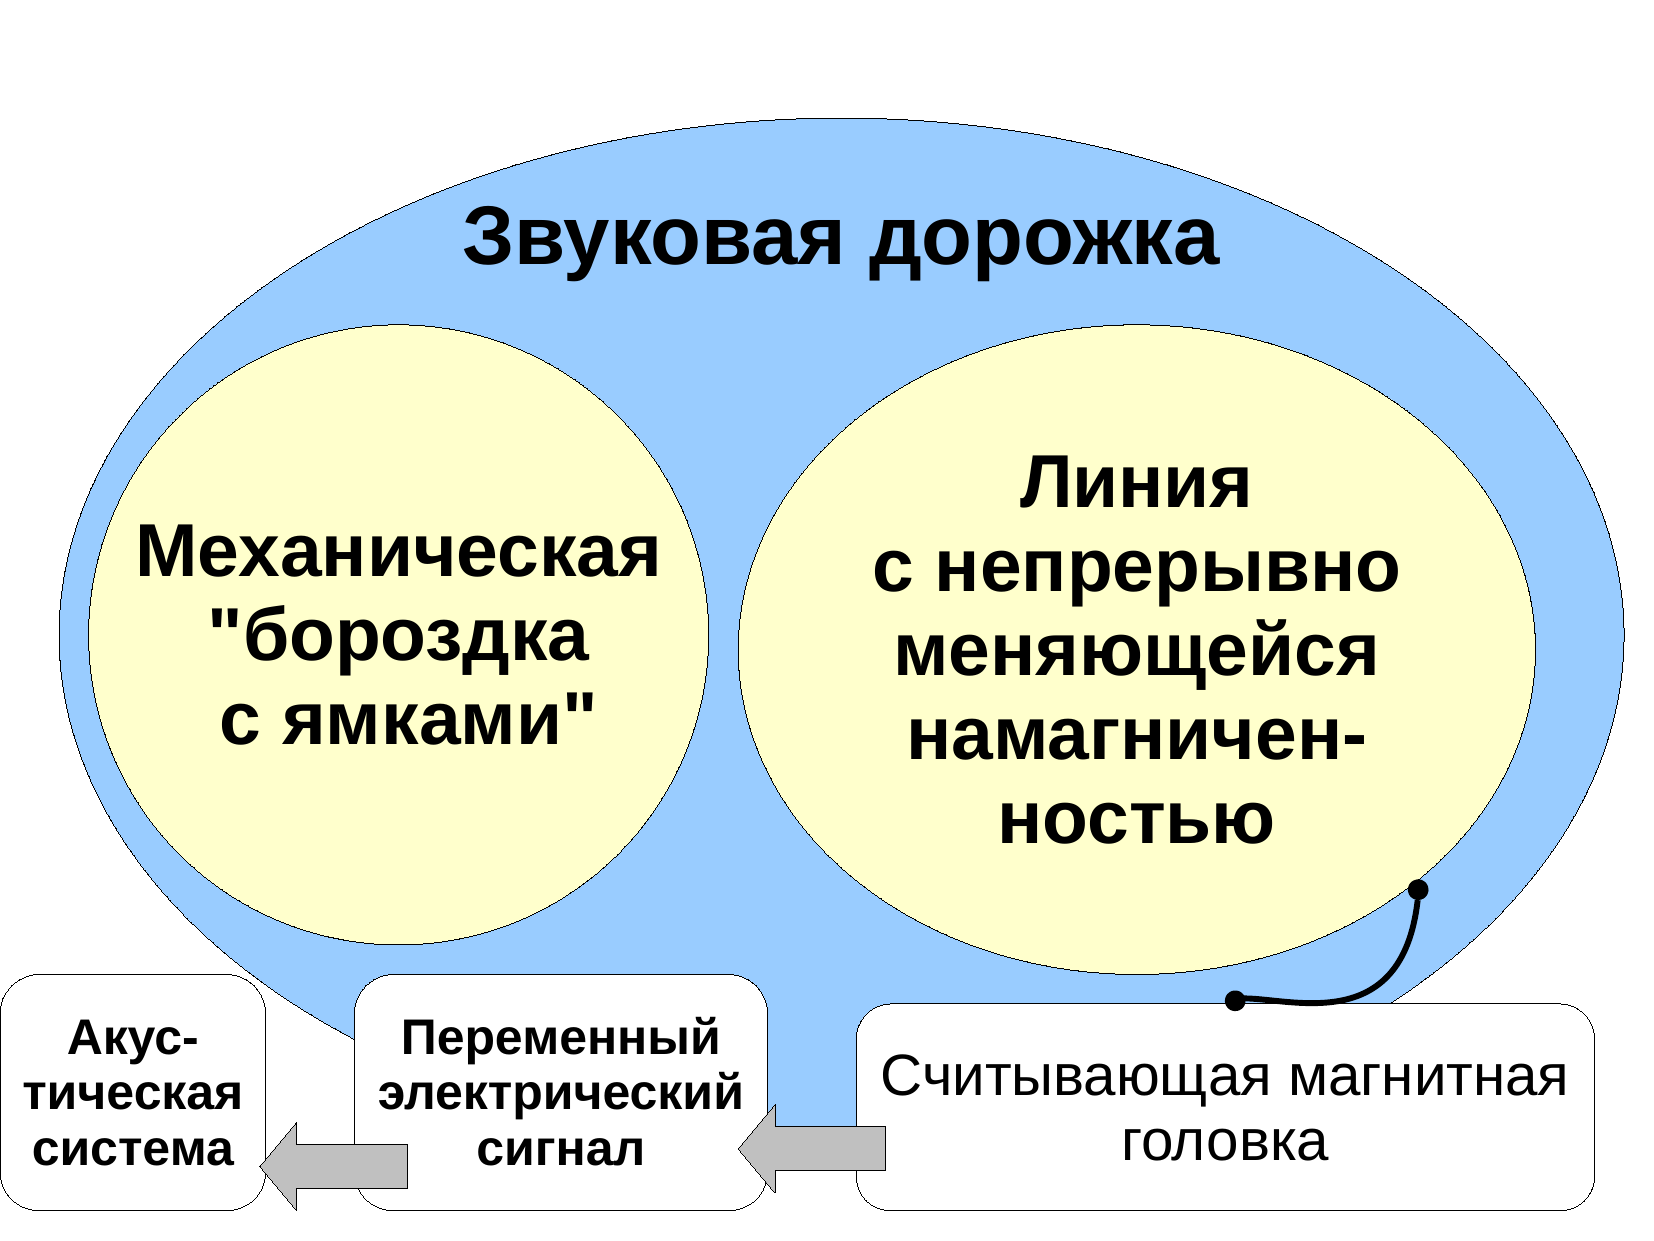

Звуковая дорожка
Механическая
"бороздка
 с ямками"
Линия
с непрерывно
меняющейся
намагничен-
ностью
Акус-
тическая
система
Переменный
электрический
сигнал
Считывающая магнитная
головка